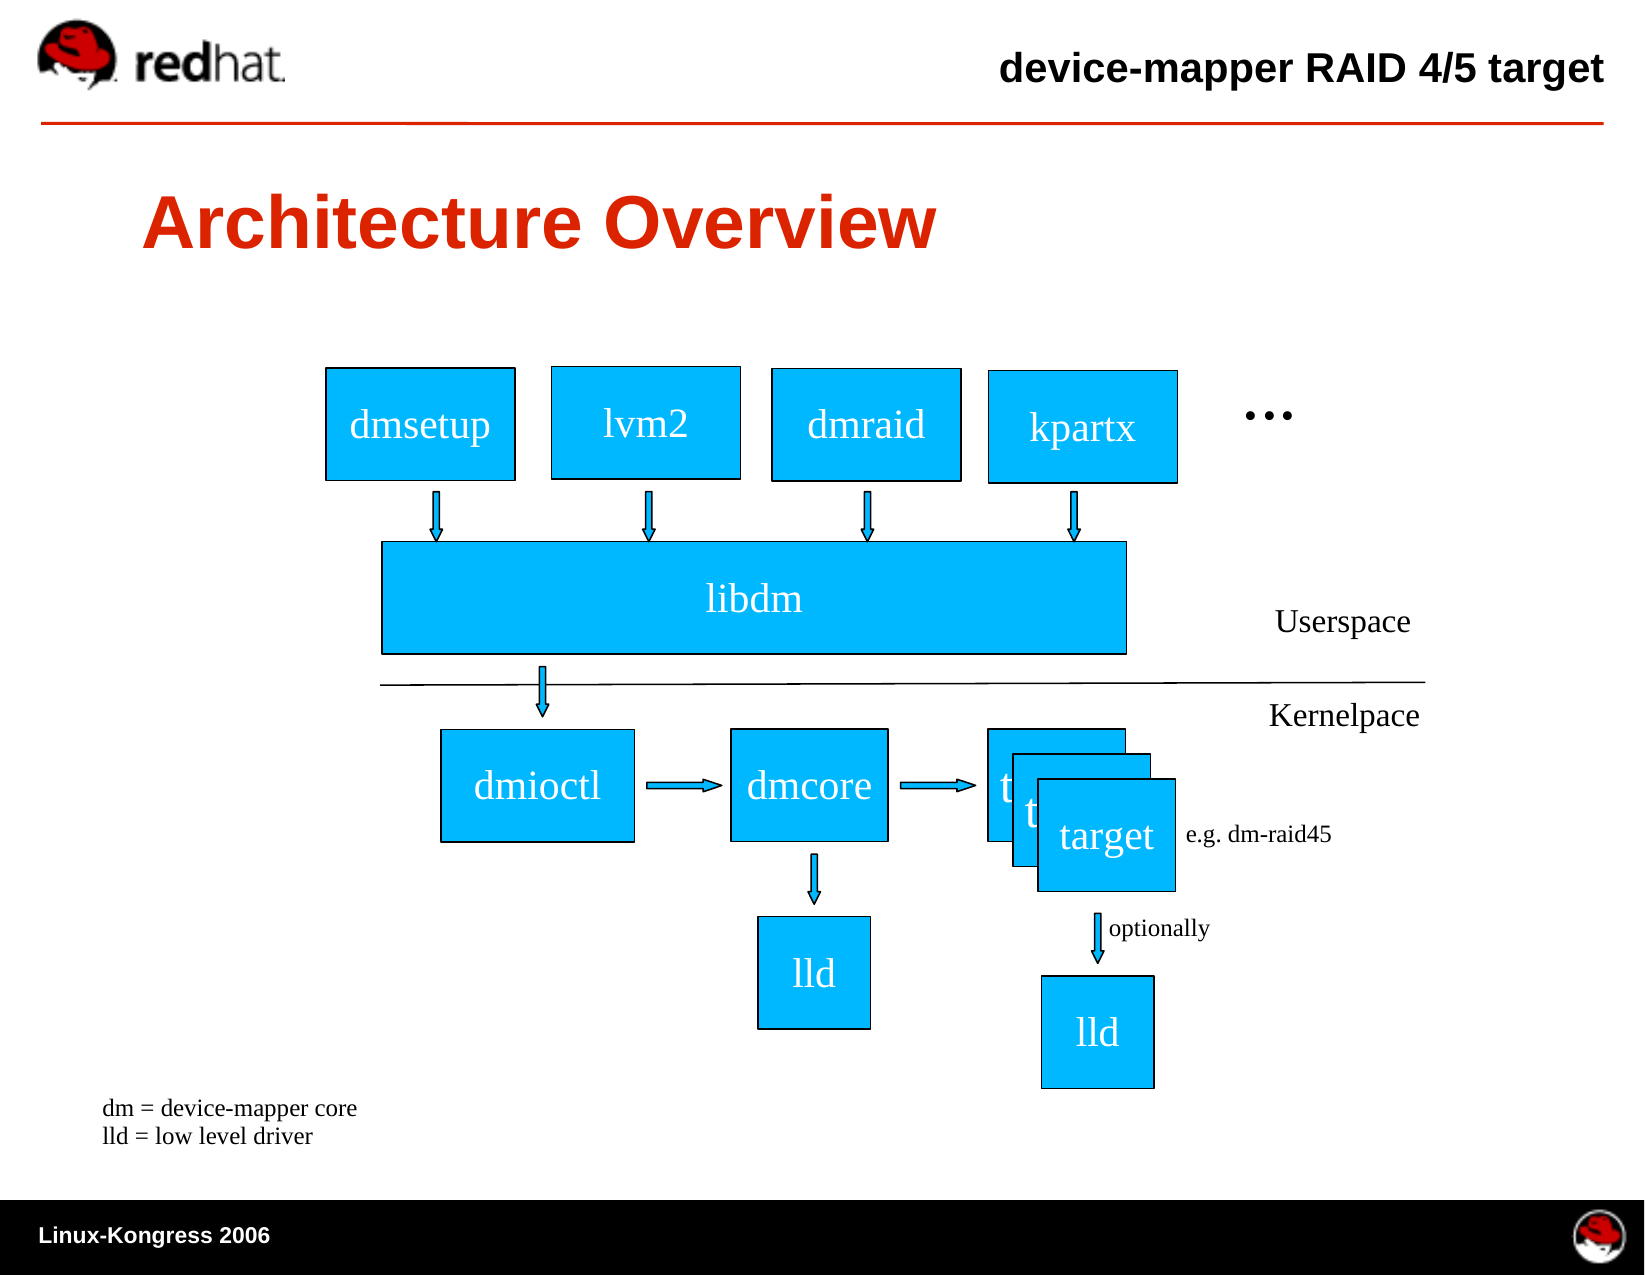

device-mapper RAID 4/5 target
Architecture Overview
...
lvm2
dmsetup
dmraid
kpartx
libdm
Userspace
Kernelpace
dmcore
target
dmioctl
target
target
e.g. dm-raid45
optionally
lld
lld
dm = device-mapper core
lld = low level driver
Linux-Kongress 2006